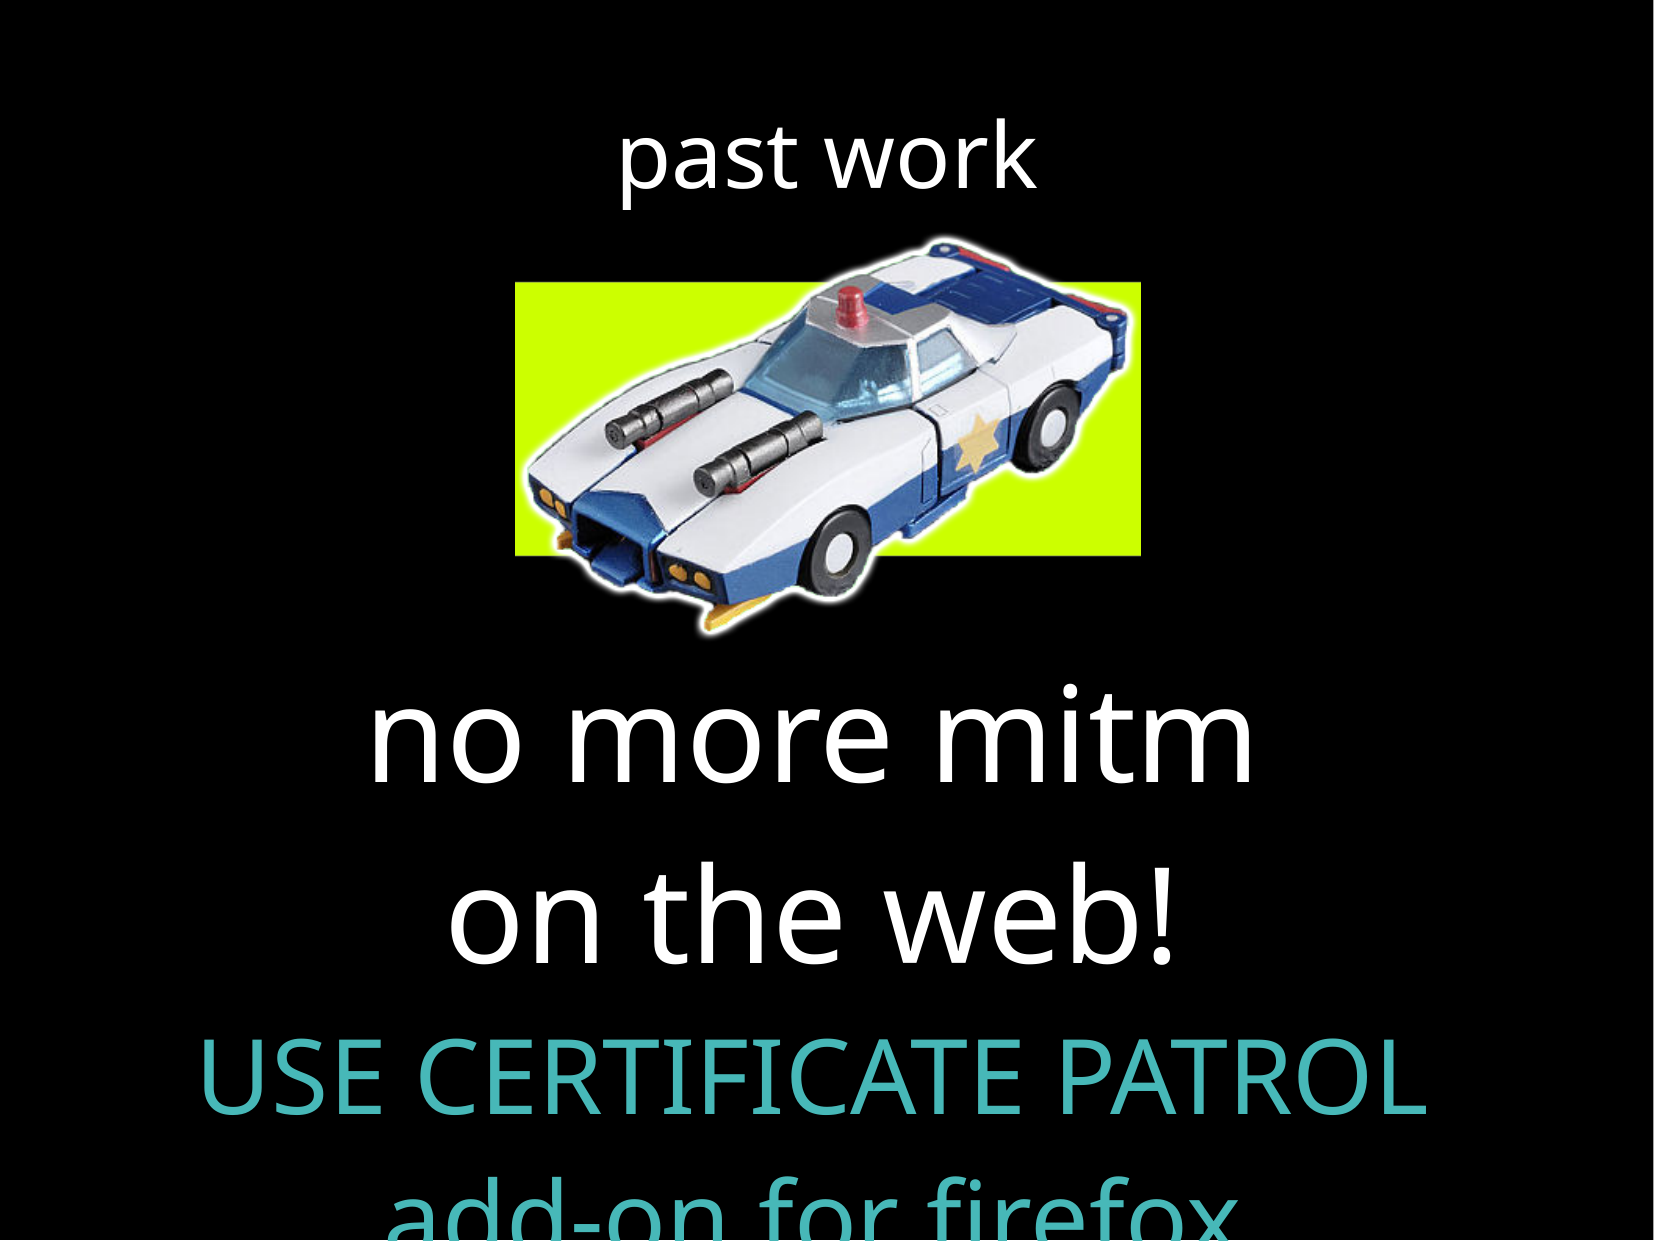

no more mitm
on the web!
USE CERTIFICATE PATROL
add-on for firefox
# past work